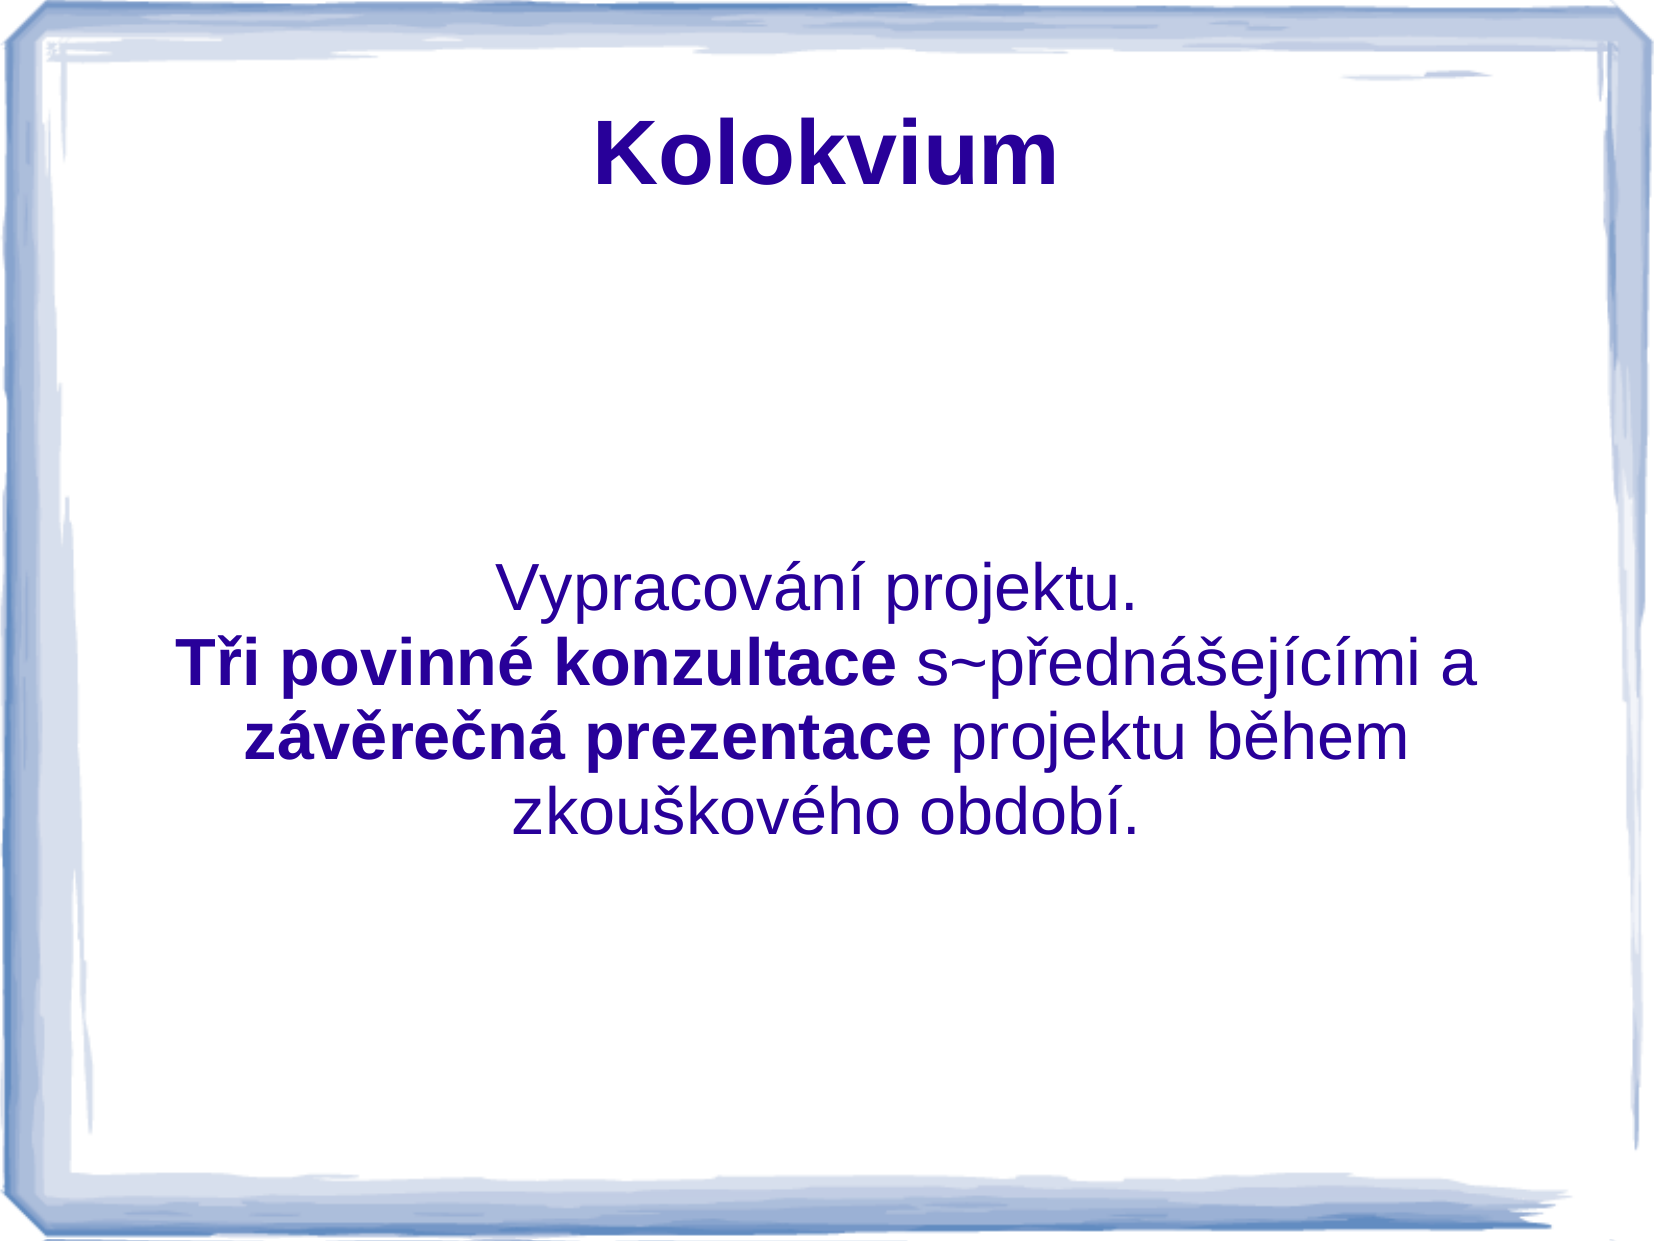

# Kolokvium
Vypracování projektu.
Tři povinné konzultace s~přednášejícími a závěrečná prezentace projektu během zkouškového období.